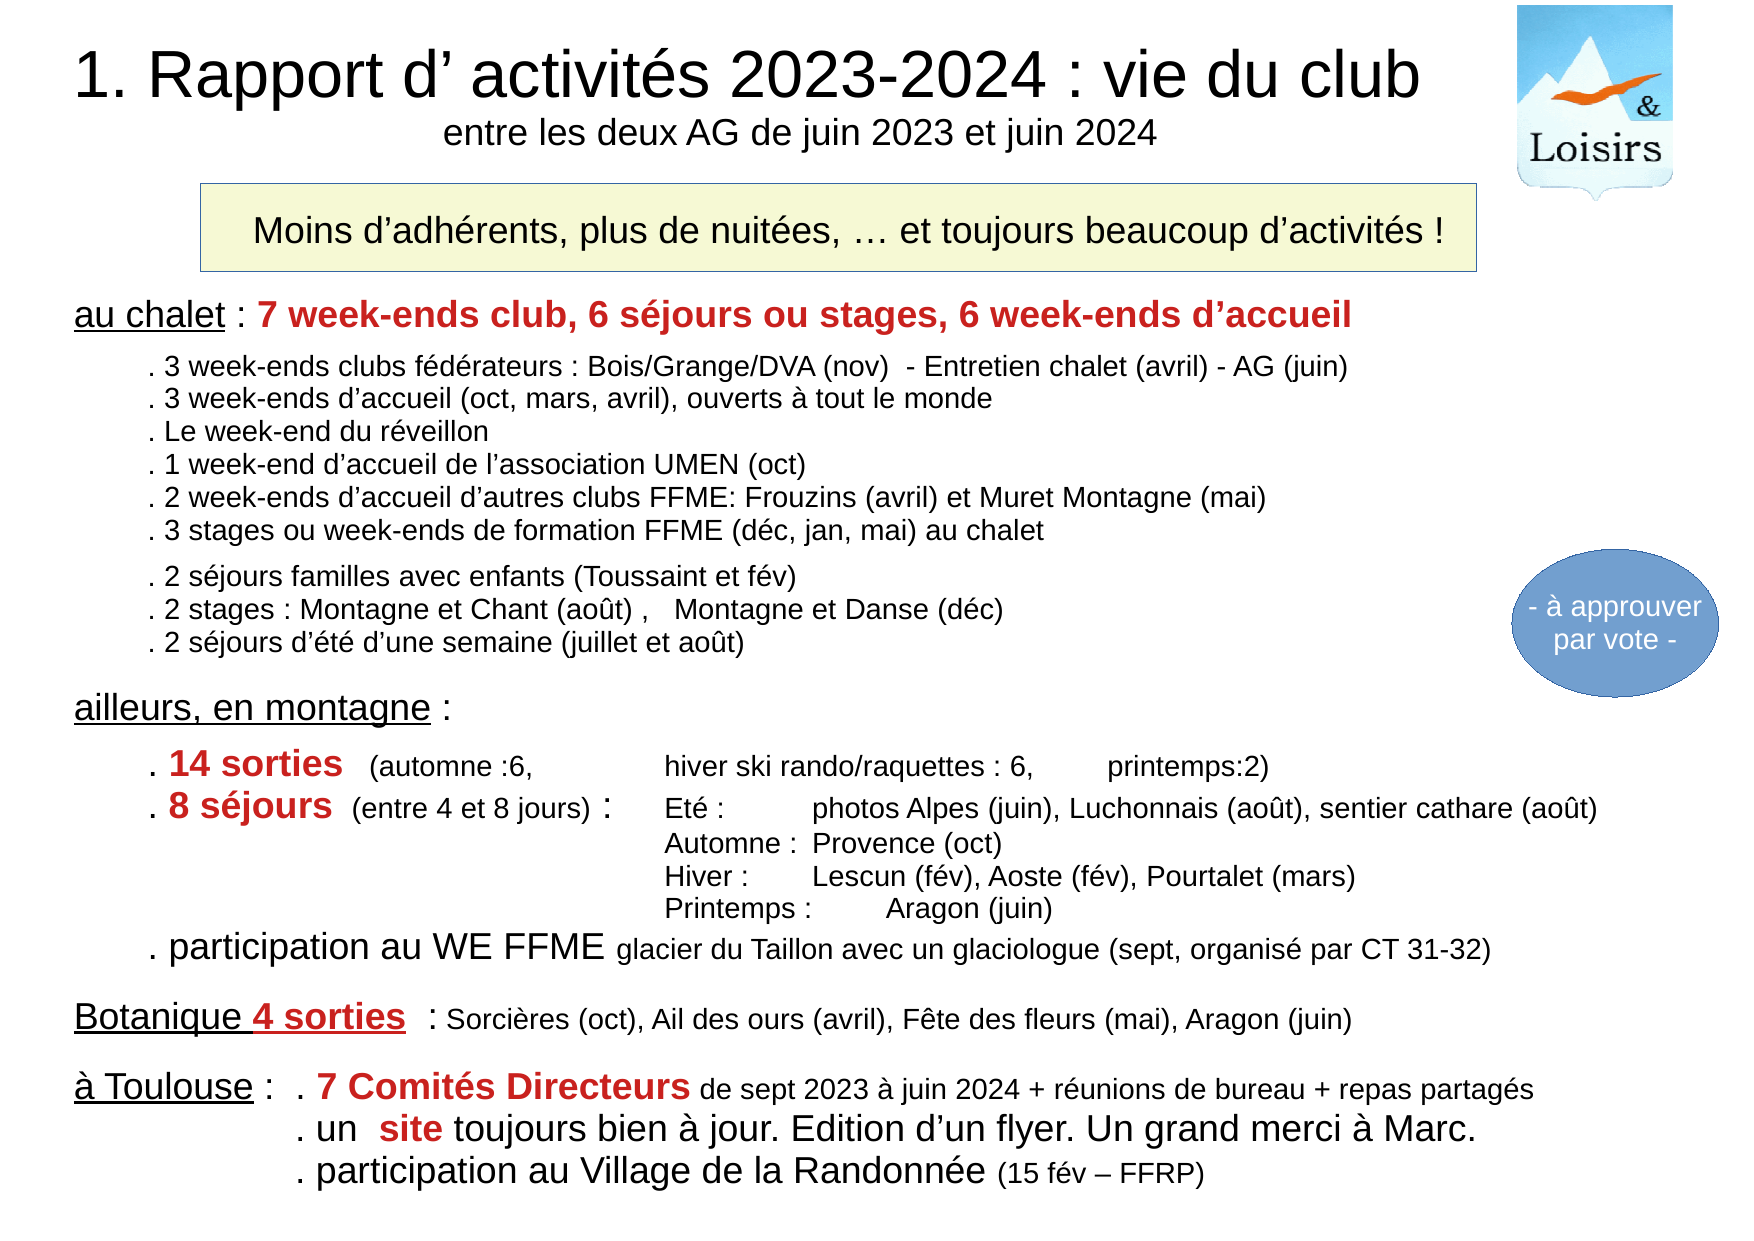

1. Rapport d’ activités 2023-2024 : vie du club
					entre les deux AG de juin 2023 et juin 2024
Moins d’adhérents, plus de nuitées, … et toujours beaucoup d’activités !
au chalet : 7 week-ends club, 6 séjours ou stages, 6 week-ends d’accueil
	. 3 week-ends clubs fédérateurs : Bois/Grange/DVA (nov) - Entretien chalet (avril) - AG (juin)
	. 3 week-ends d’accueil (oct, mars, avril), ouverts à tout le monde
	. Le week-end du réveillon
	. 1 week-end d’accueil de l’association UMEN (oct)
	. 2 week-ends d’accueil d’autres clubs FFME: Frouzins (avril) et Muret Montagne (mai)
	. 3 stages ou week-ends de formation FFME (déc, jan, mai) au chalet
	. 2 séjours familles avec enfants (Toussaint et fév)
	. 2 stages : Montagne et Chant (août) , Montagne et Danse (déc)
	. 2 séjours d’été d’une semaine (juillet et août)
ailleurs, en montagne :
	. 14 sorties 	(automne :6, 		hiver ski rando/raquettes : 6, 	printemps:2)
	. 8 séjours  (entre 4 et 8 jours) : 	Eté : 		photos Alpes (juin), Luchonnais (août), sentier cathare (août)
								Automne : 	Provence (oct)
								Hiver : 	Lescun (fév), Aoste (fév), Pourtalet (mars)
								Printemps : 	Aragon (juin)
	. participation au WE FFME glacier du Taillon avec un glaciologue (sept, organisé par CT 31-32)
Botanique 4 sorties : Sorcières (oct), Ail des ours (avril), Fête des fleurs (mai), Aragon (juin)
à Toulouse : . 7 Comités Directeurs de sept 2023 à juin 2024 + réunions de bureau + repas partagés
			. un site toujours bien à jour. Edition d’un flyer. Un grand merci à Marc.
			. participation au Village de la Randonnée (15 fév – FFRP)
- à approuver
par vote -